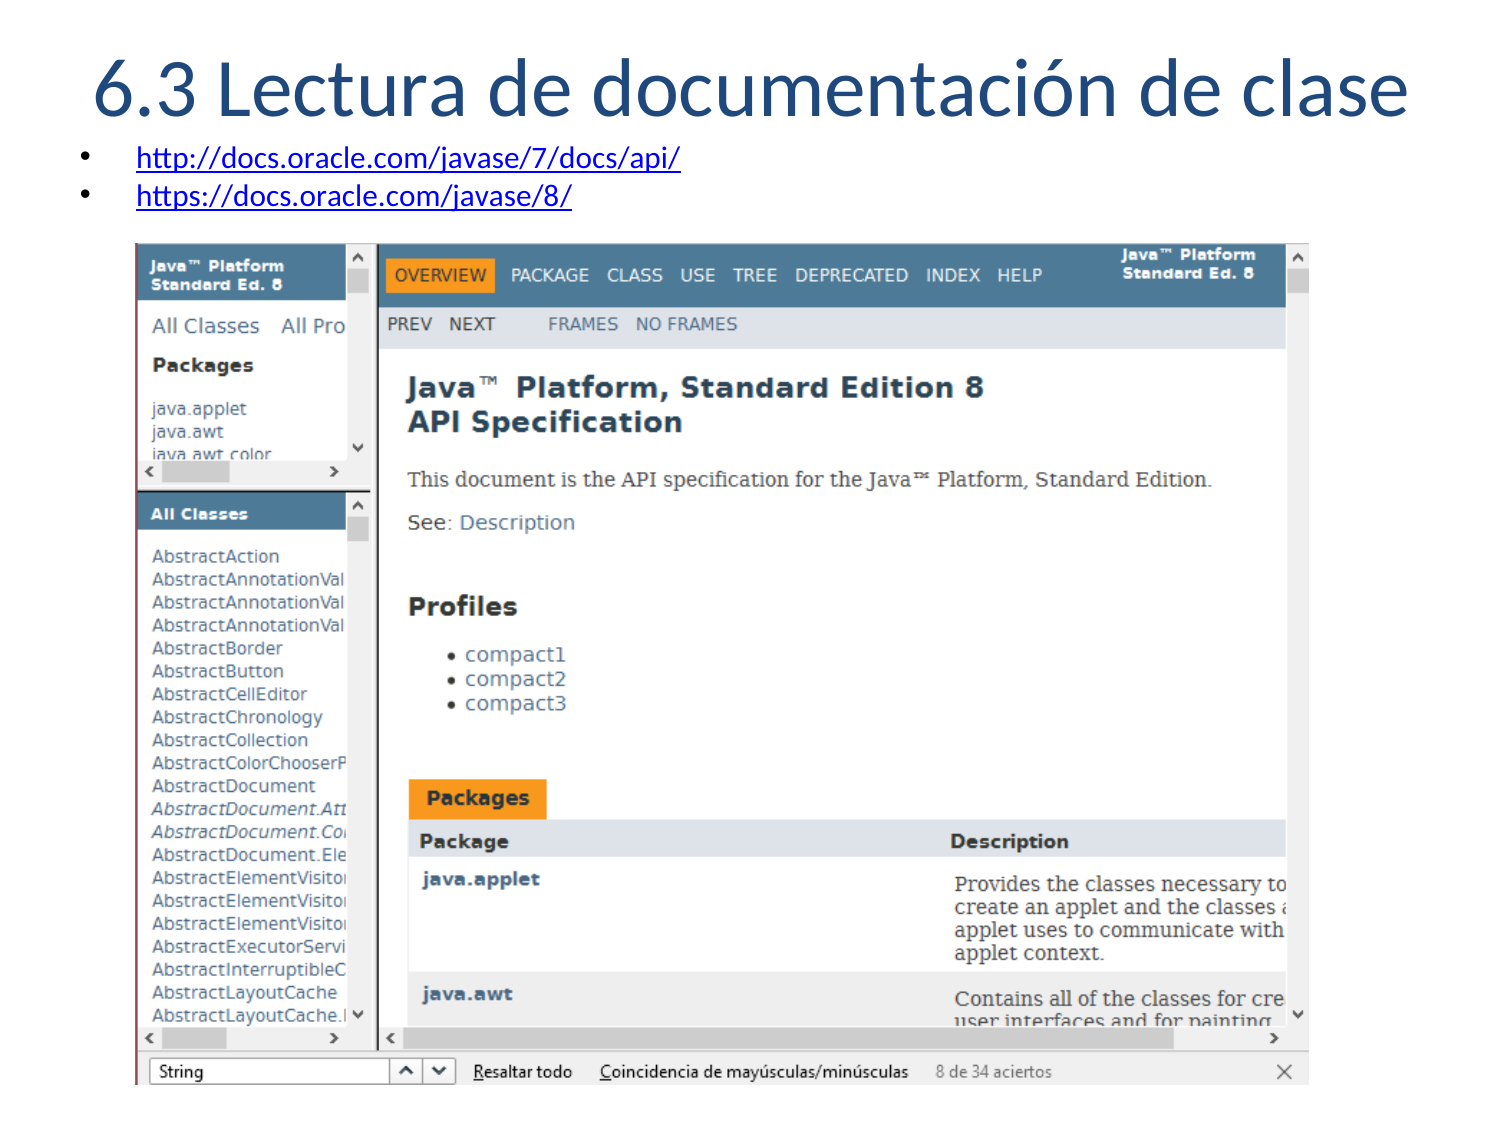

# 6.3 Lectura de documentación de clase
http://docs.oracle.com/javase/7/docs/api/
https://docs.oracle.com/javase/8/